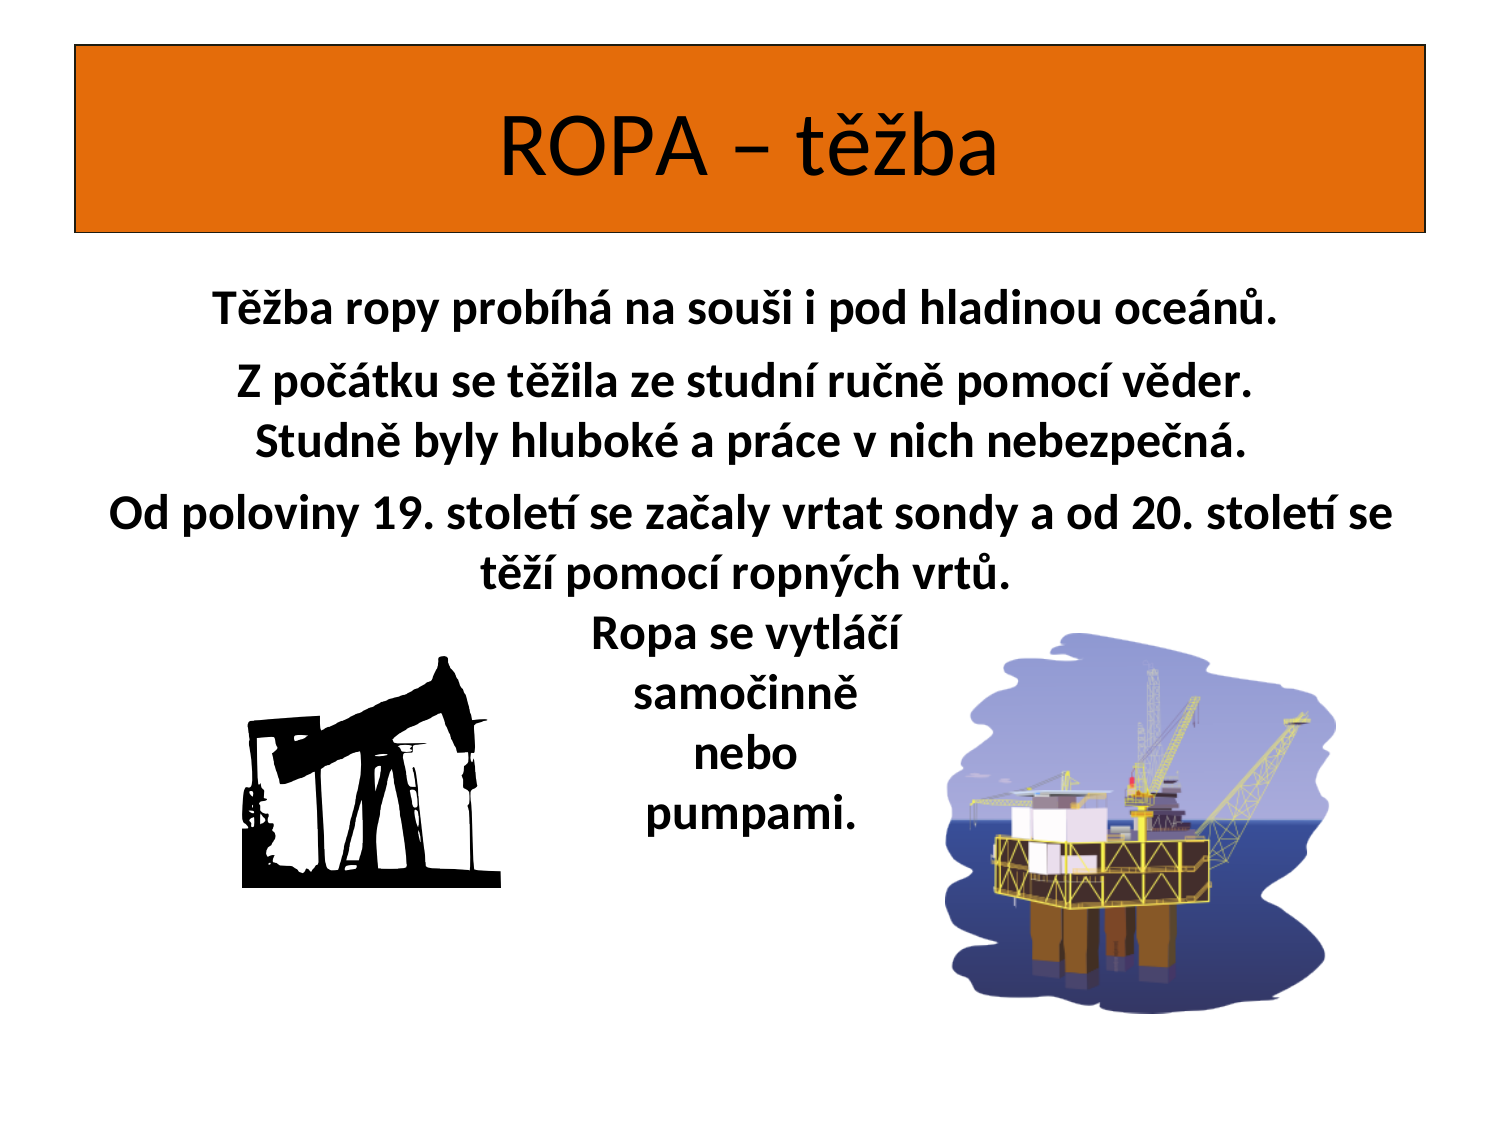

ROPA – těžba
Těžba ropy probíhá na souši i pod hladinou oceánů.
Z počátku se těžila ze studní ručně pomocí věder.
Studně byly hluboké a práce v nich nebezpečná.
Od poloviny 19. století se začaly vrtat sondy a od 20. století se těží pomocí ropných vrtů.
Ropa se vytláčí
samočinně
nebo
pumpami.